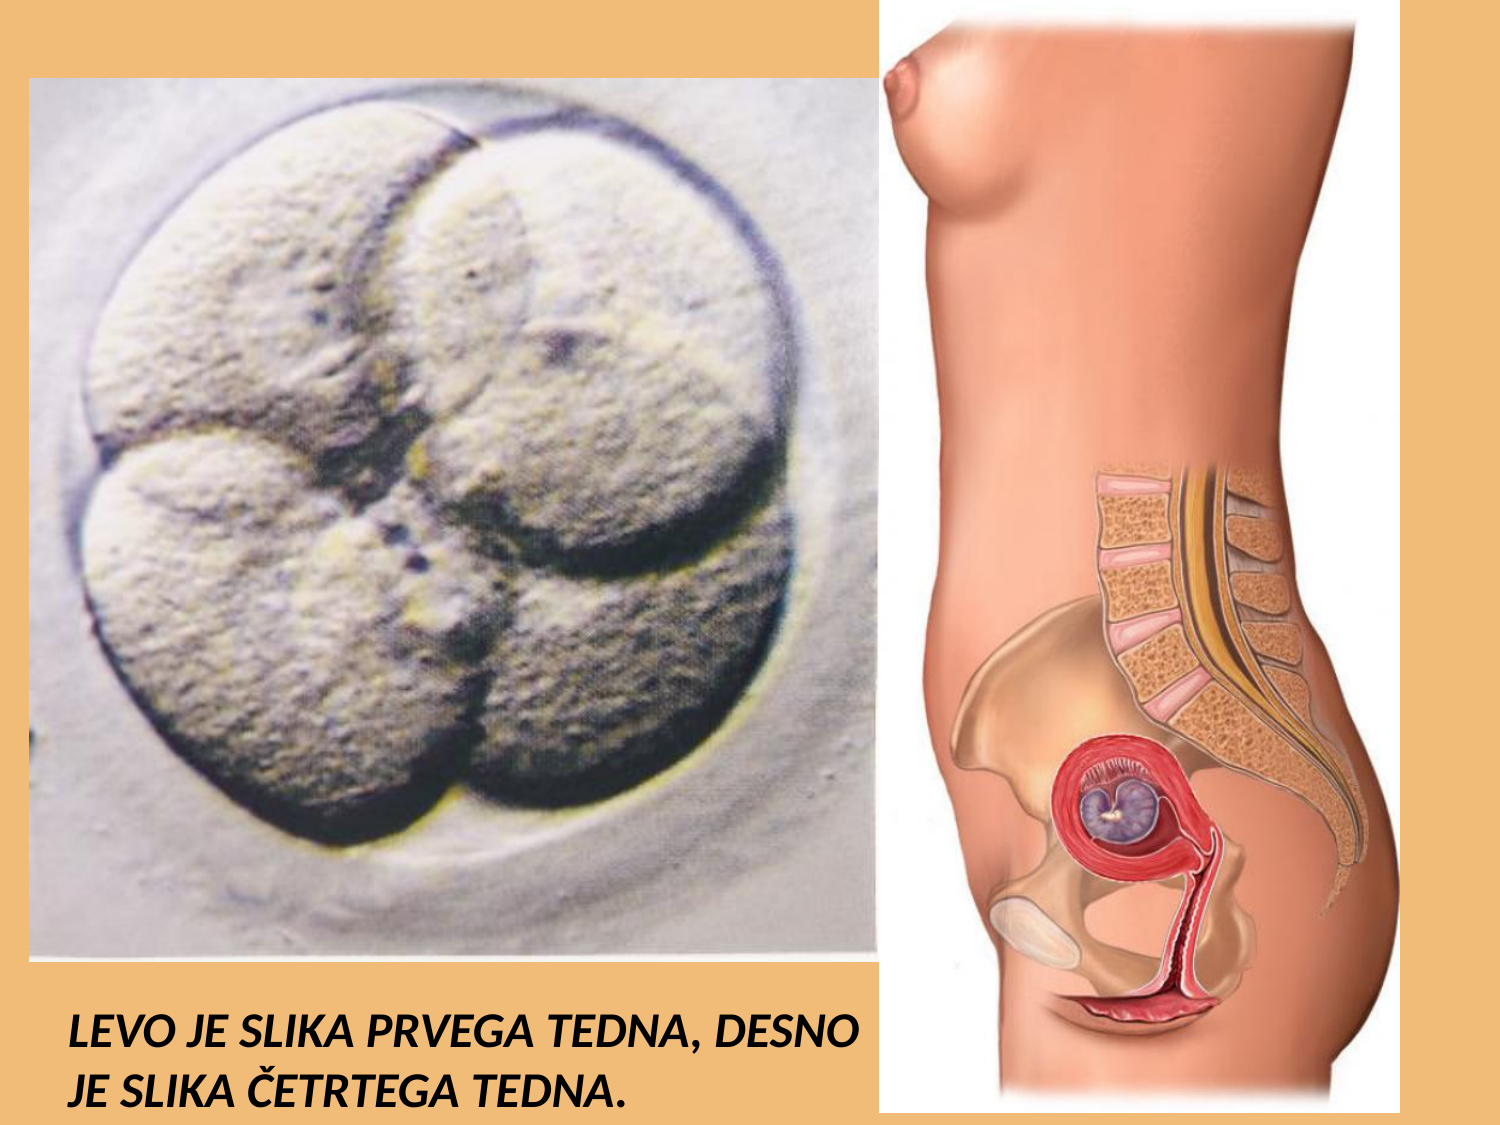

#
LEVO JE SLIKA PRVEGA TEDNA, DESNO JE SLIKA ČETRTEGA TEDNA.